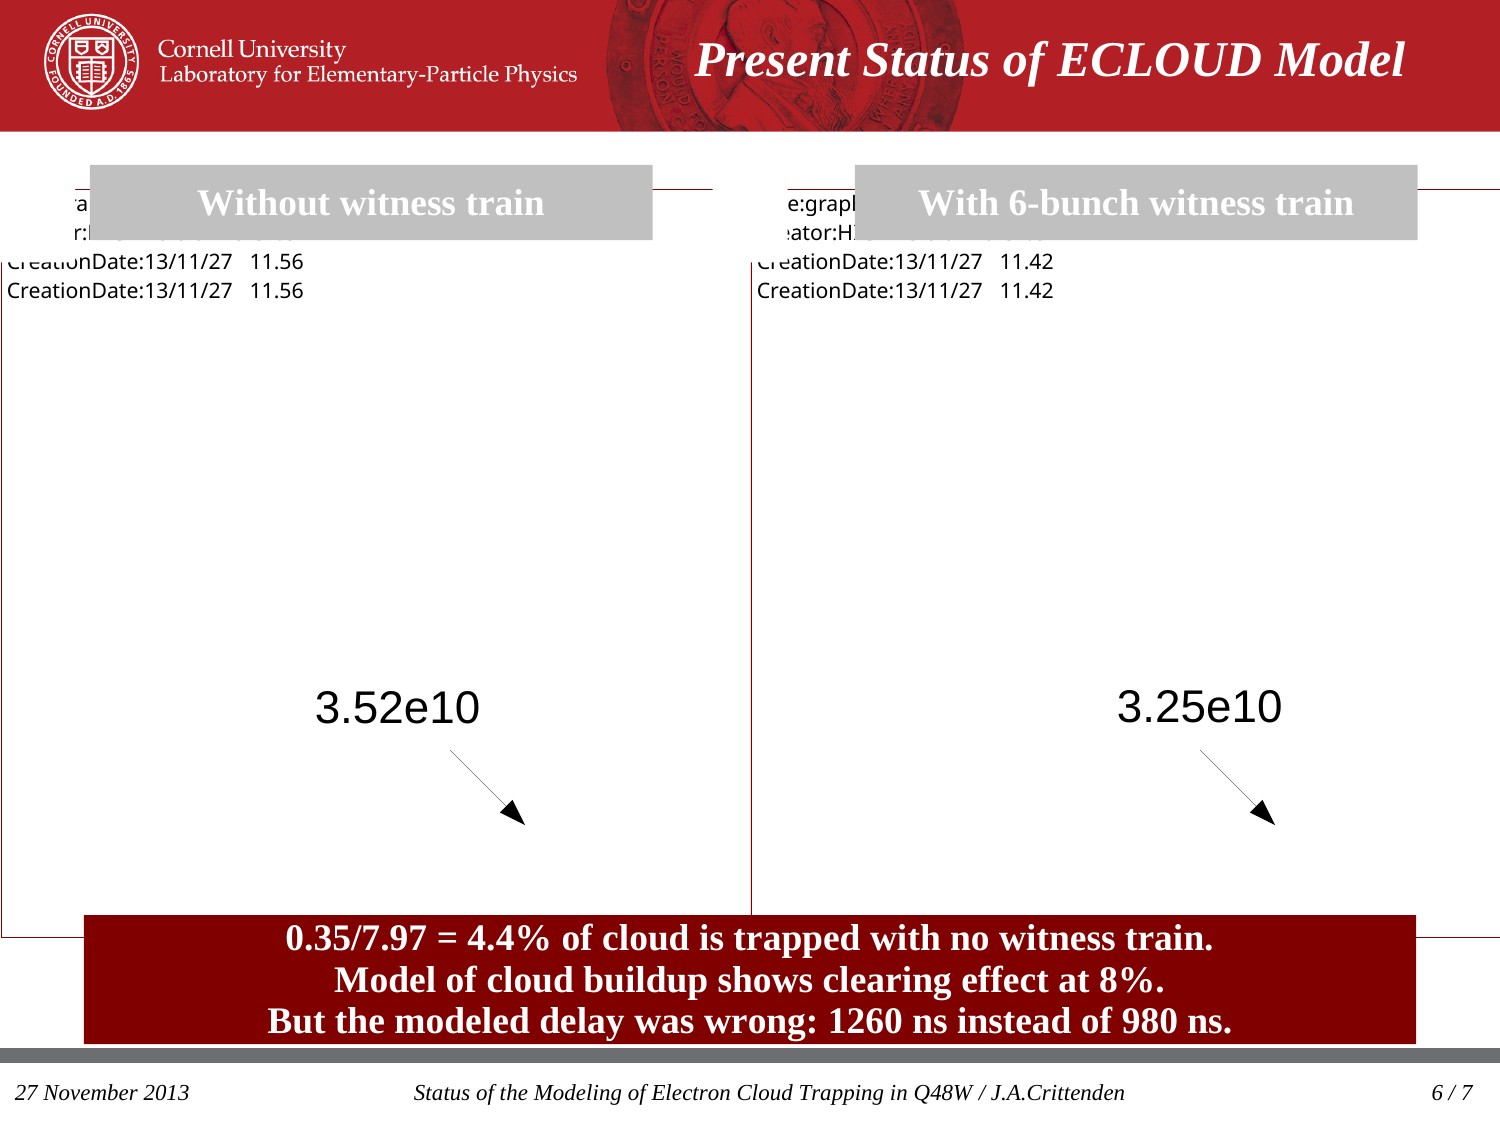

# Present Status of ECLOUD Model
Without witness train
With 6-bunch witness train
3.25e10
3.52e10
0.35/7.97 = 4.4% of cloud is trapped with no witness train.
Model of cloud buildup shows clearing effect at 8%.
But the modeled delay was wrong: 1260 ns instead of 980 ns.